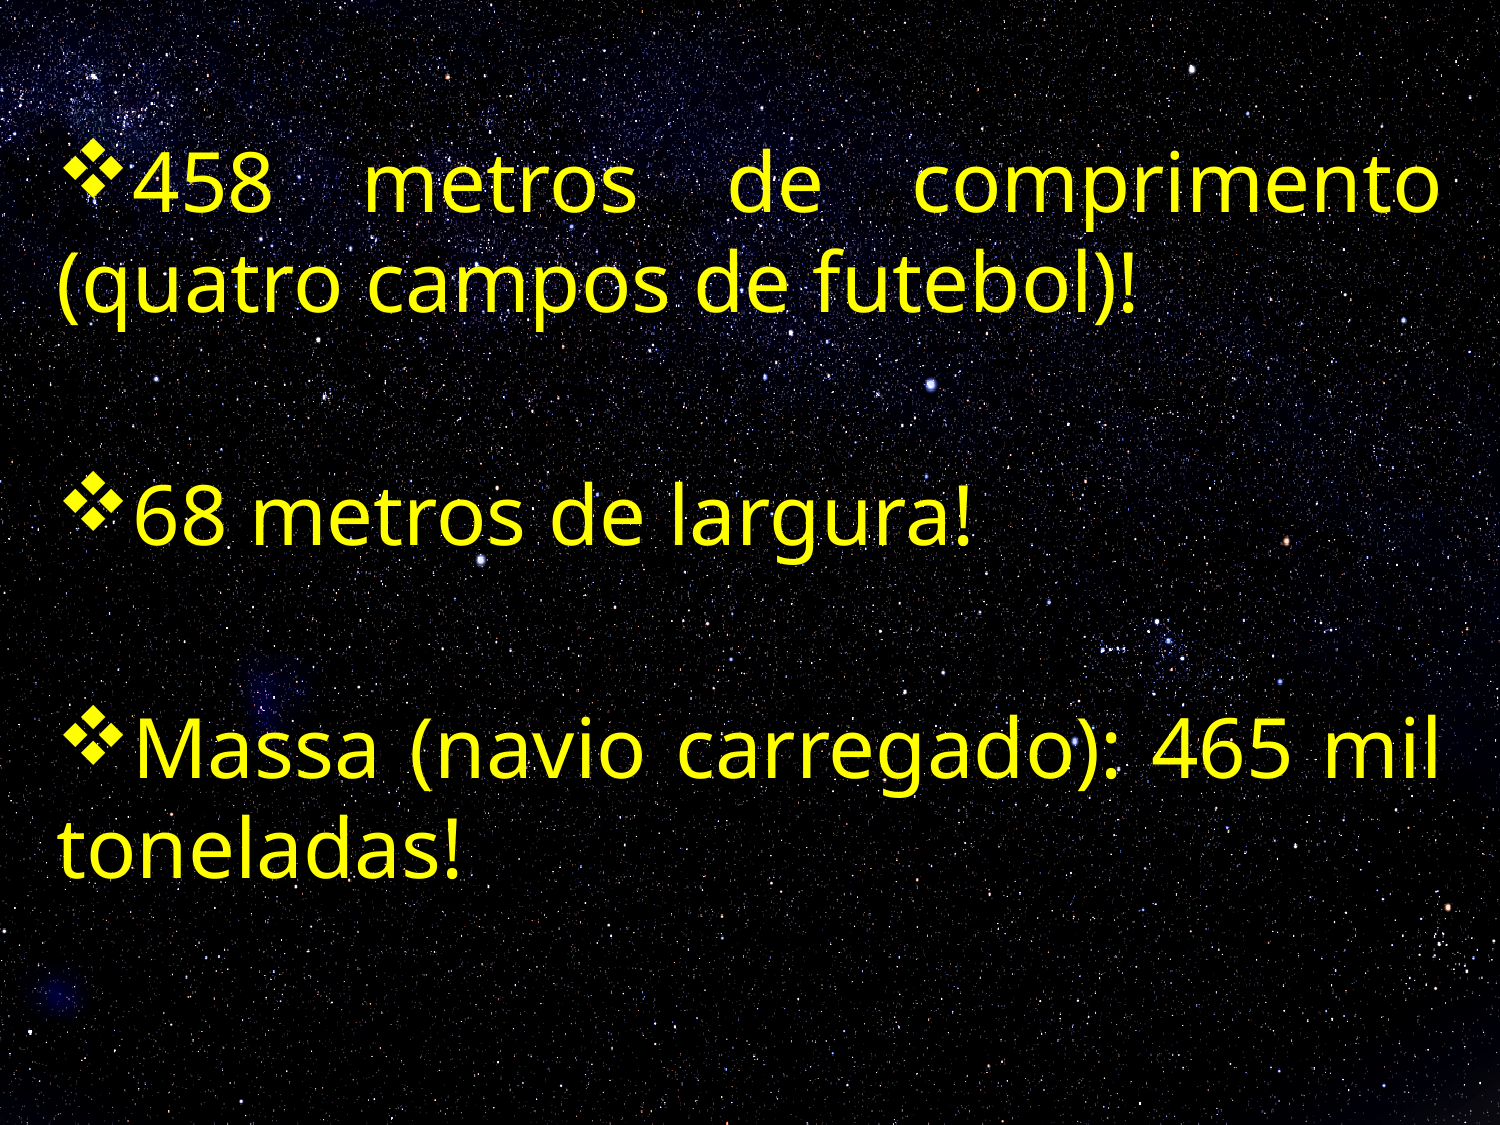

# 458 metros de comprimento (quatro campos de futebol)!
68 metros de largura!
Massa (navio carregado): 465 mil toneladas!